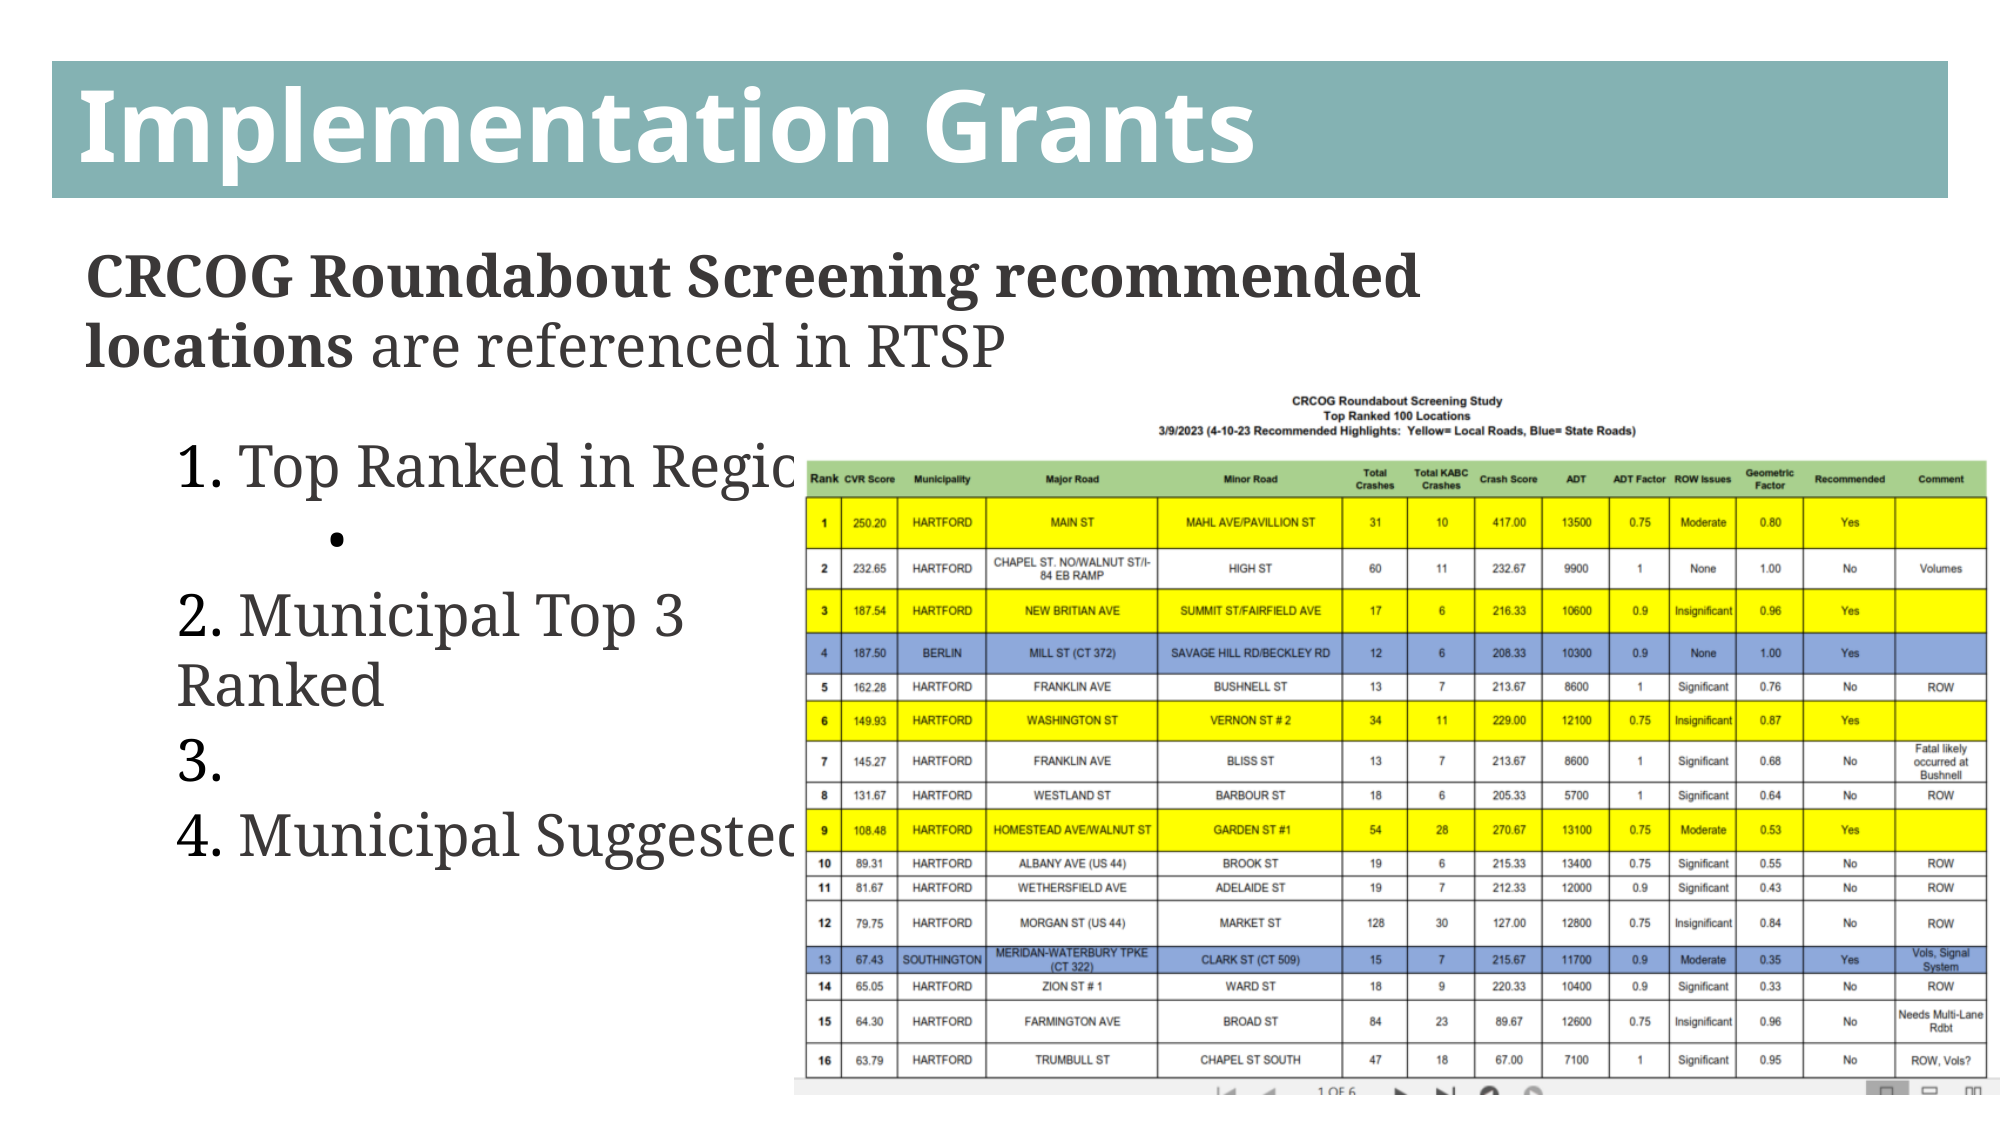

Implementation Grants
CRCOG Roundabout Screening recommended  locations are referenced in RTSP
 Top Ranked in Region
 Municipal Top 3 Ranked
 Municipal Suggested